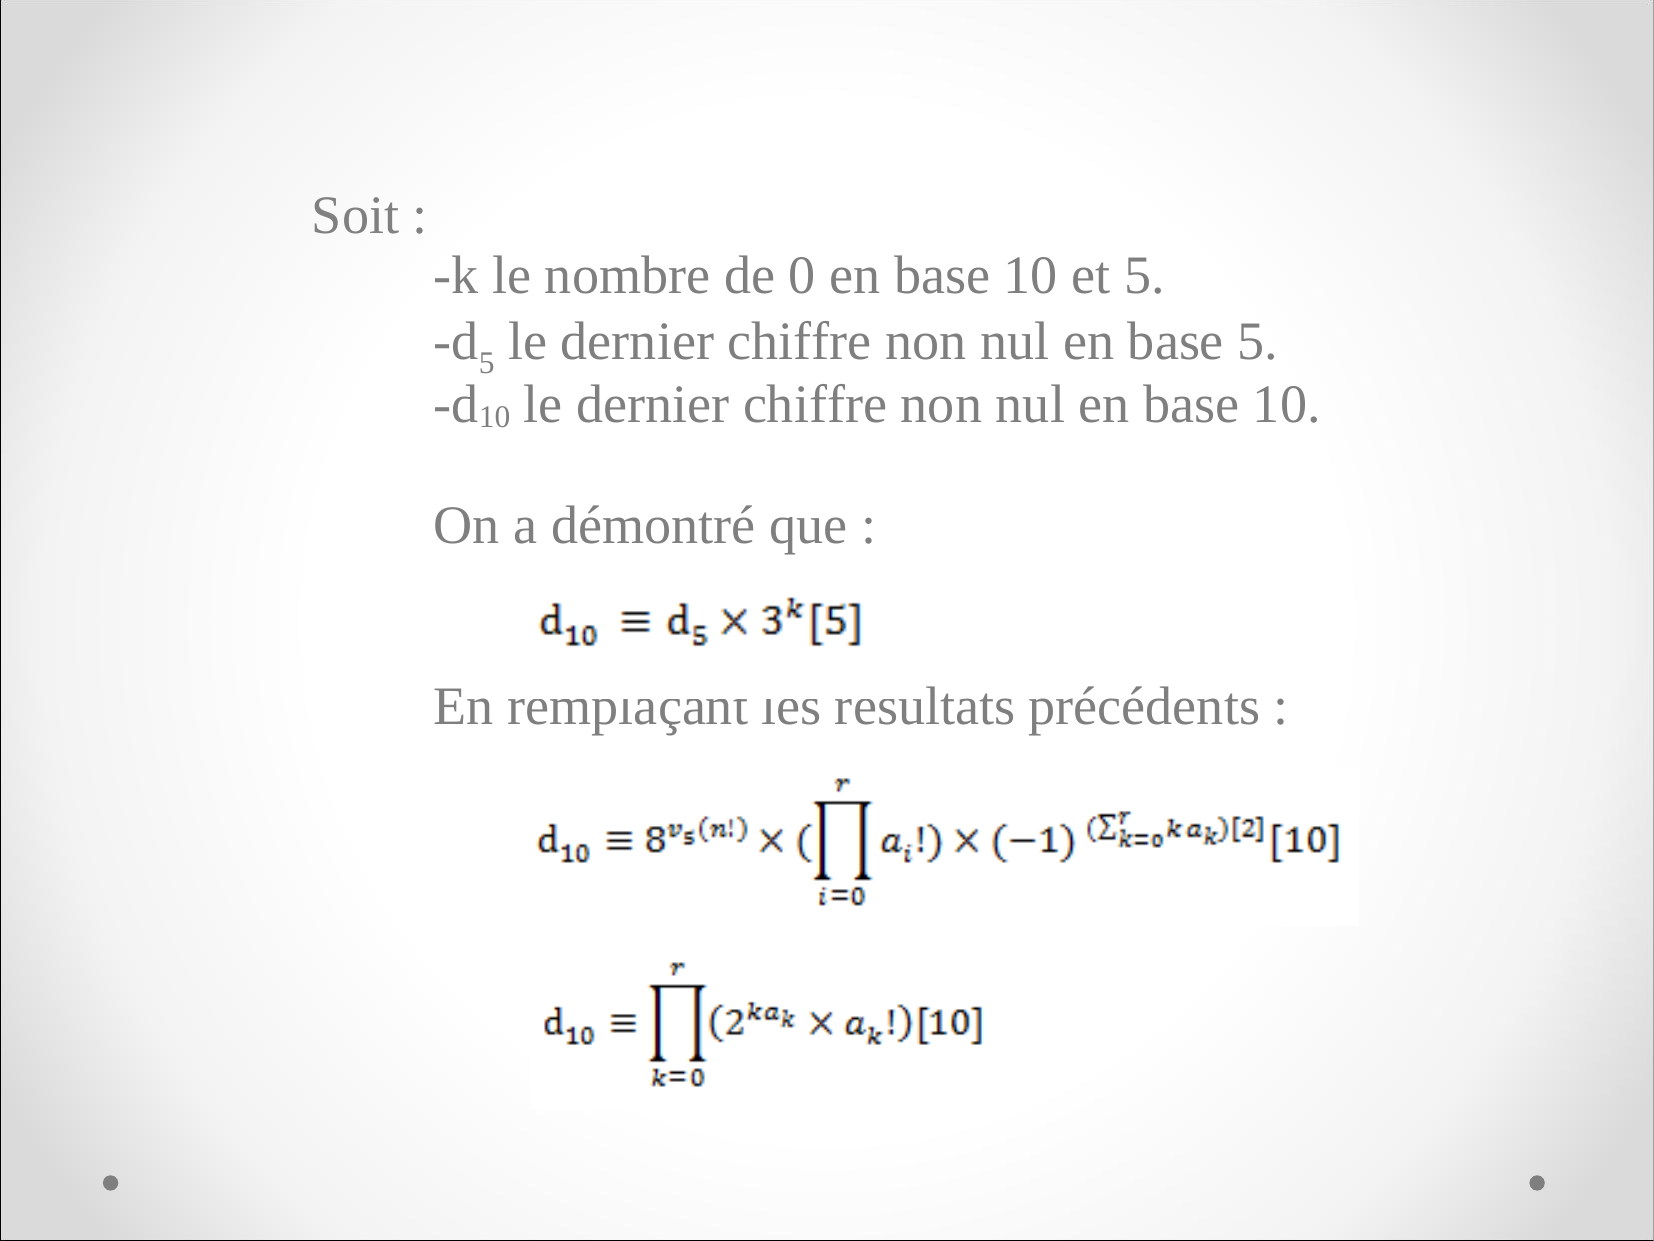

Soit :
-k le nombre de 0 en base 10 et 5.
-d5 le dernier chiffre non nul en base 5.
-d10 le dernier chiffre non nul en base 10.
On a démontré que :
En remplaçant les résultats précédents :